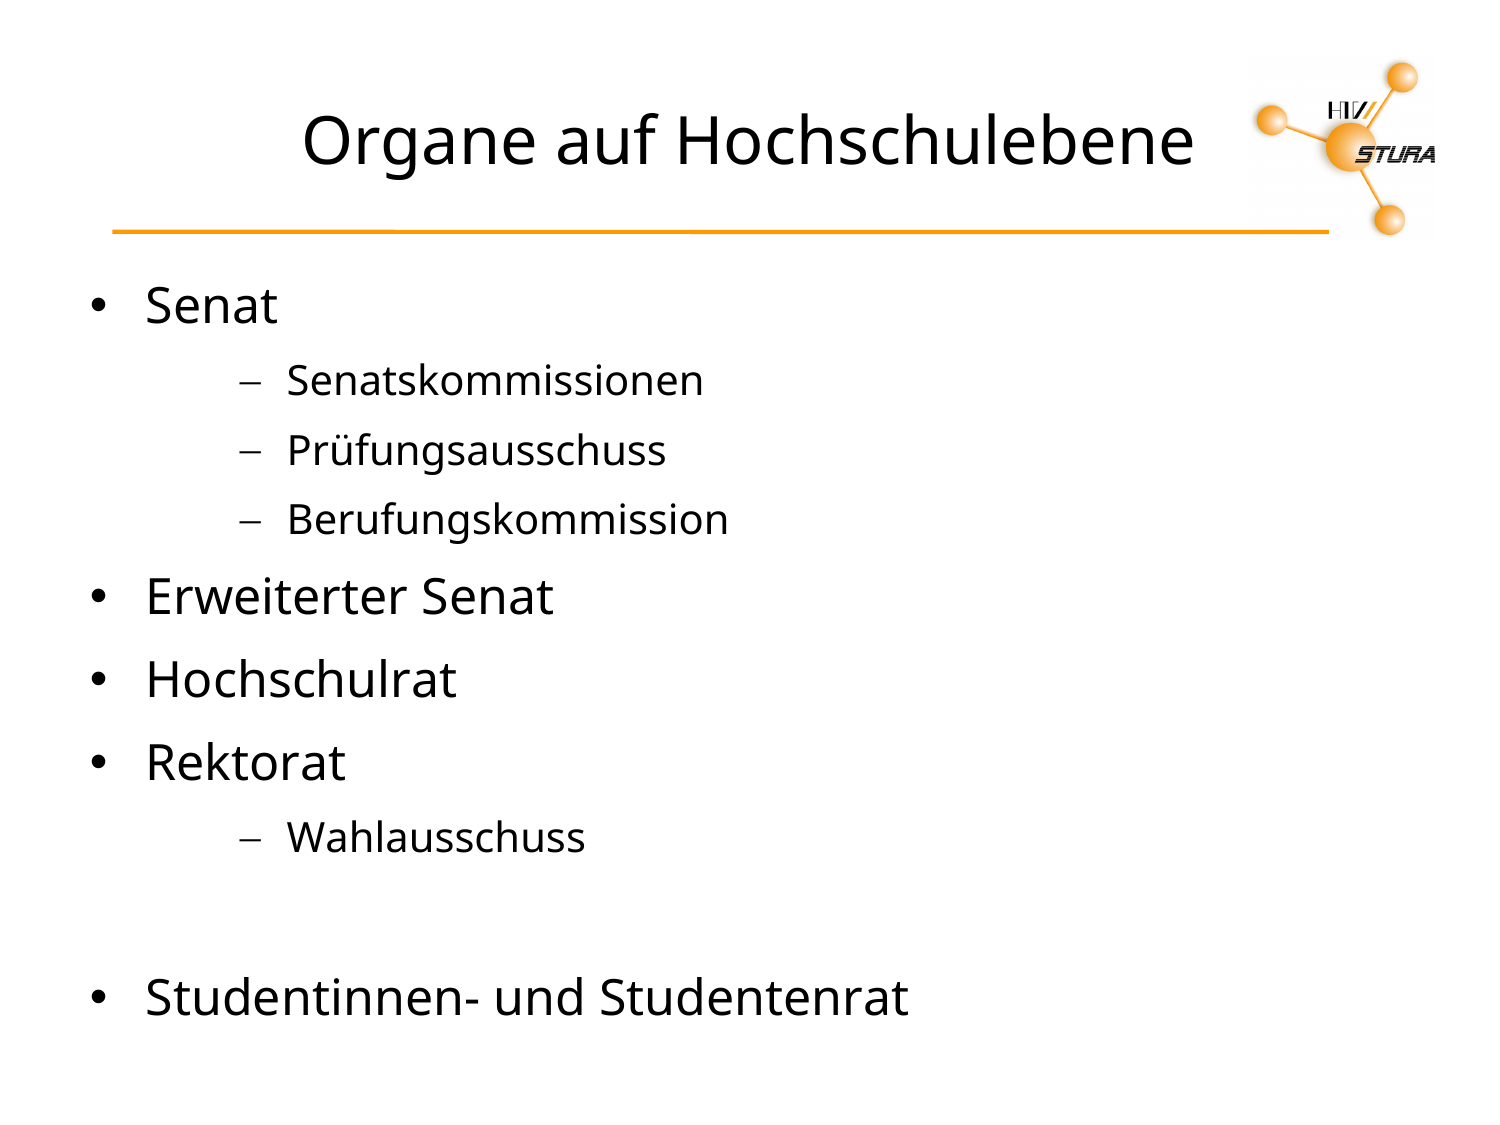

# Organe auf Hochschulebene
Senat
Senatskommissionen
Prüfungsausschuss
Berufungskommission
Erweiterter Senat
Hochschulrat
Rektorat
Wahlausschuss
Studentinnen- und Studentenrat